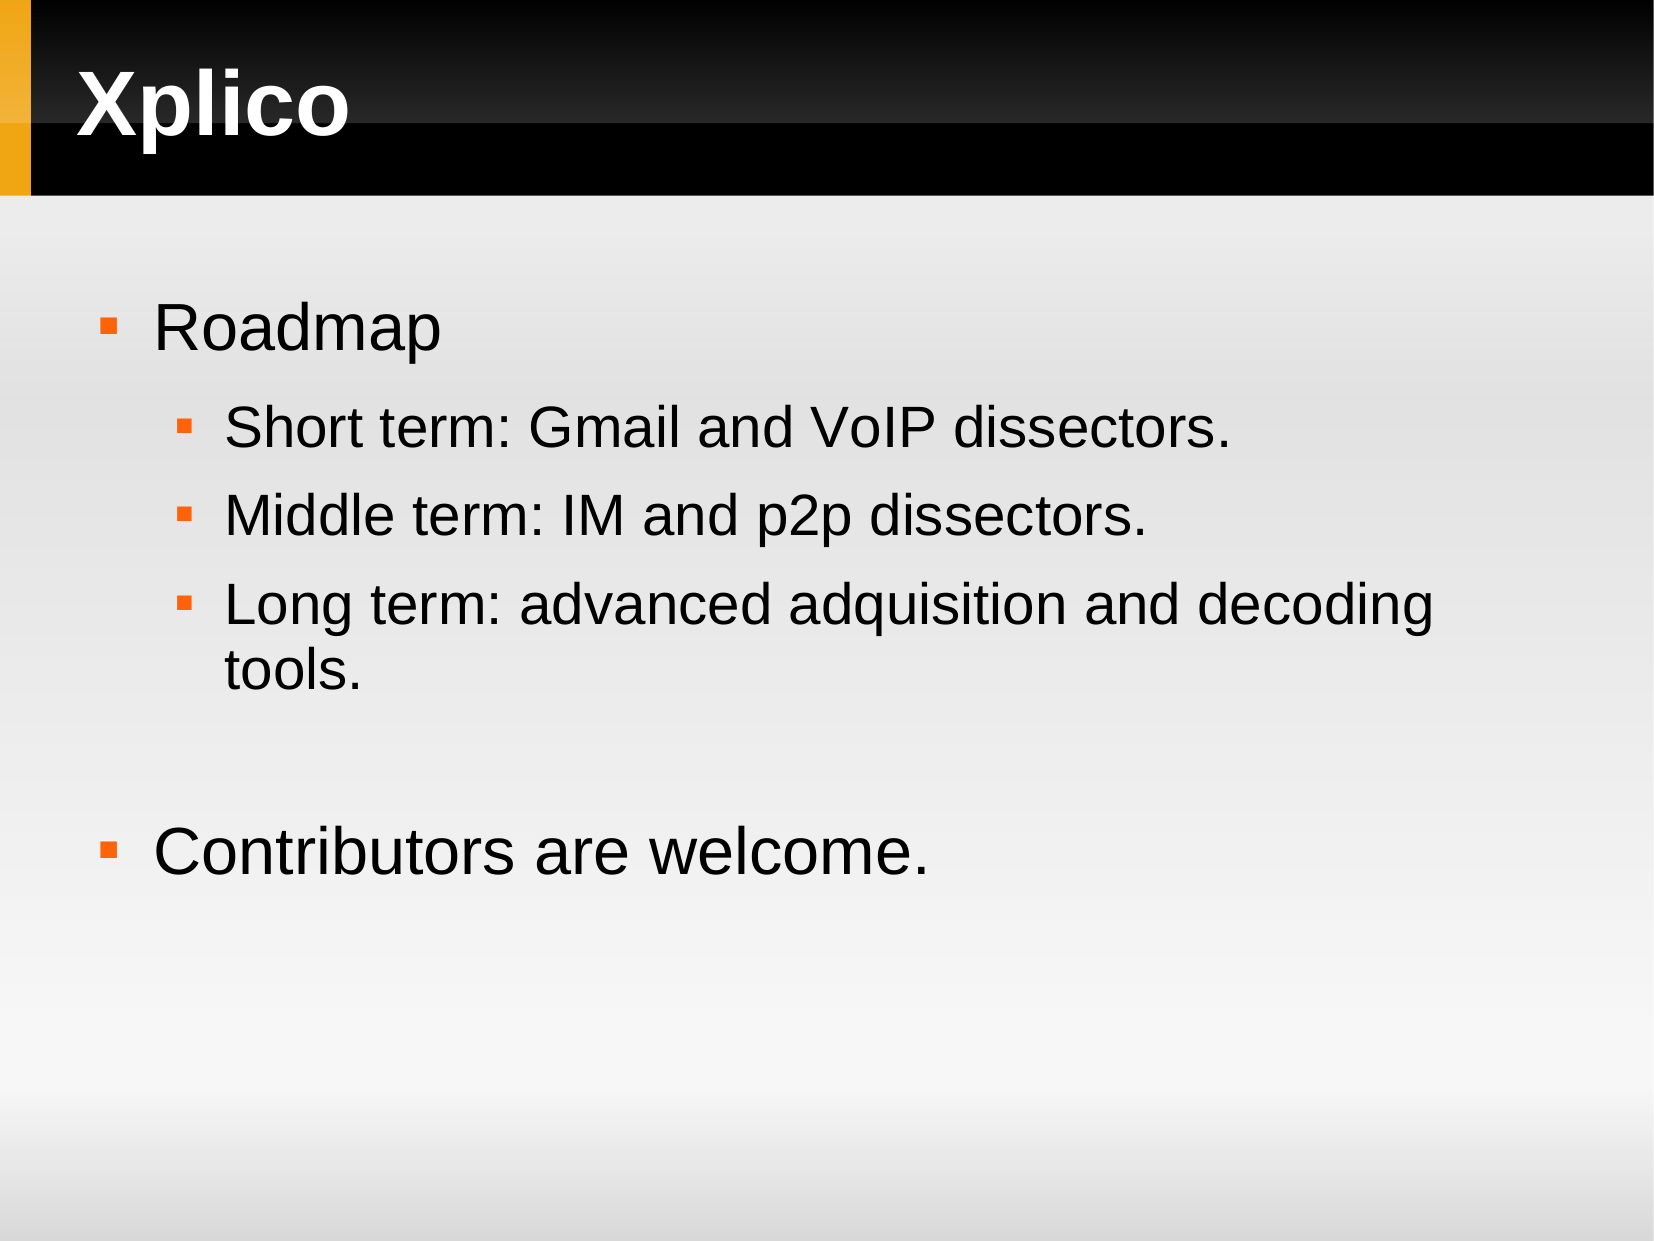

# Xplico
Roadmap
Short term: Gmail and VoIP dissectors.
Middle term: IM and p2p dissectors.
Long term: advanced adquisition and decoding tools.
Contributors are welcome.